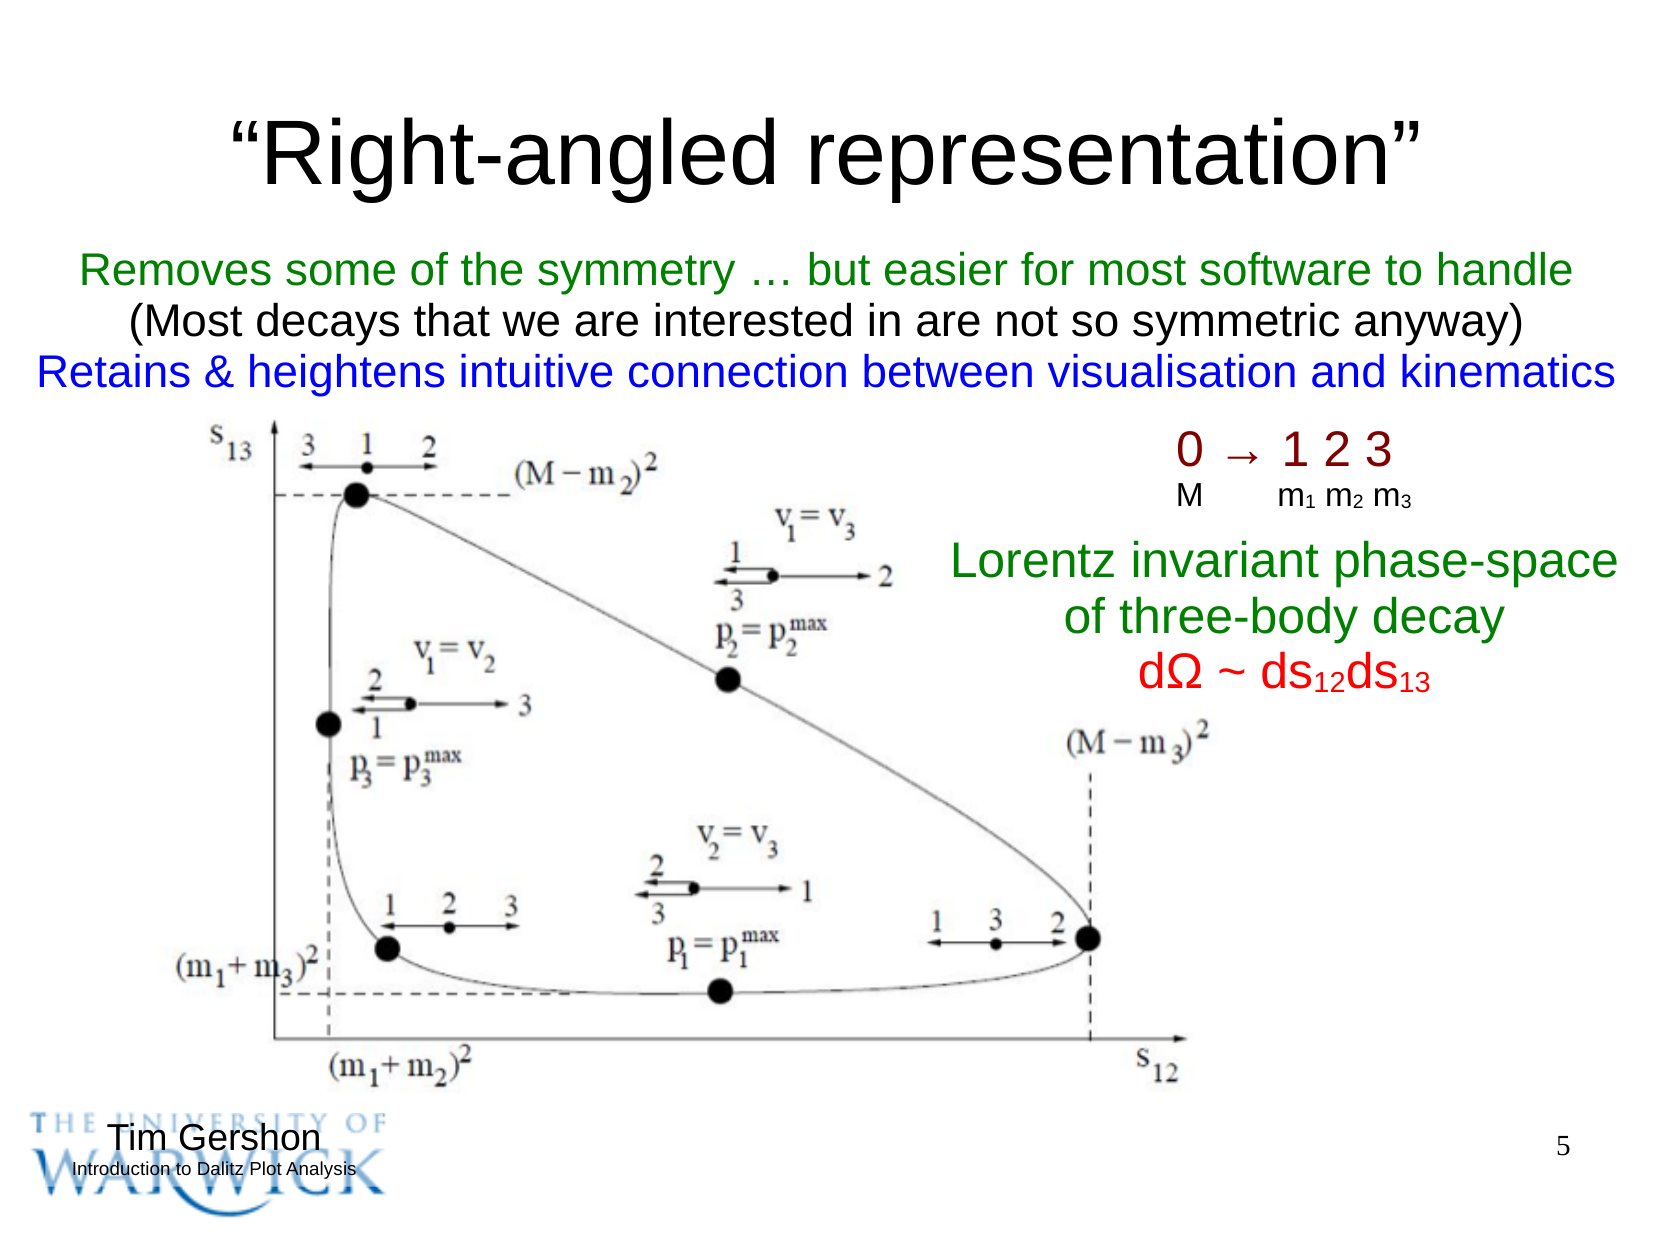

# “Right-angled representation”
Removes some of the symmetry … but easier for most software to handle
(Most decays that we are interested in are not so symmetric anyway)
Retains & heightens intuitive connection between visualisation and kinematics
0 → 1 2 3
 M	 m1 m2 m3
Lorentz invariant phase-space of three-body decay
dΩ ~ ds12ds13
Tim Gershon
Introduction to Dalitz Plot Analysis
5